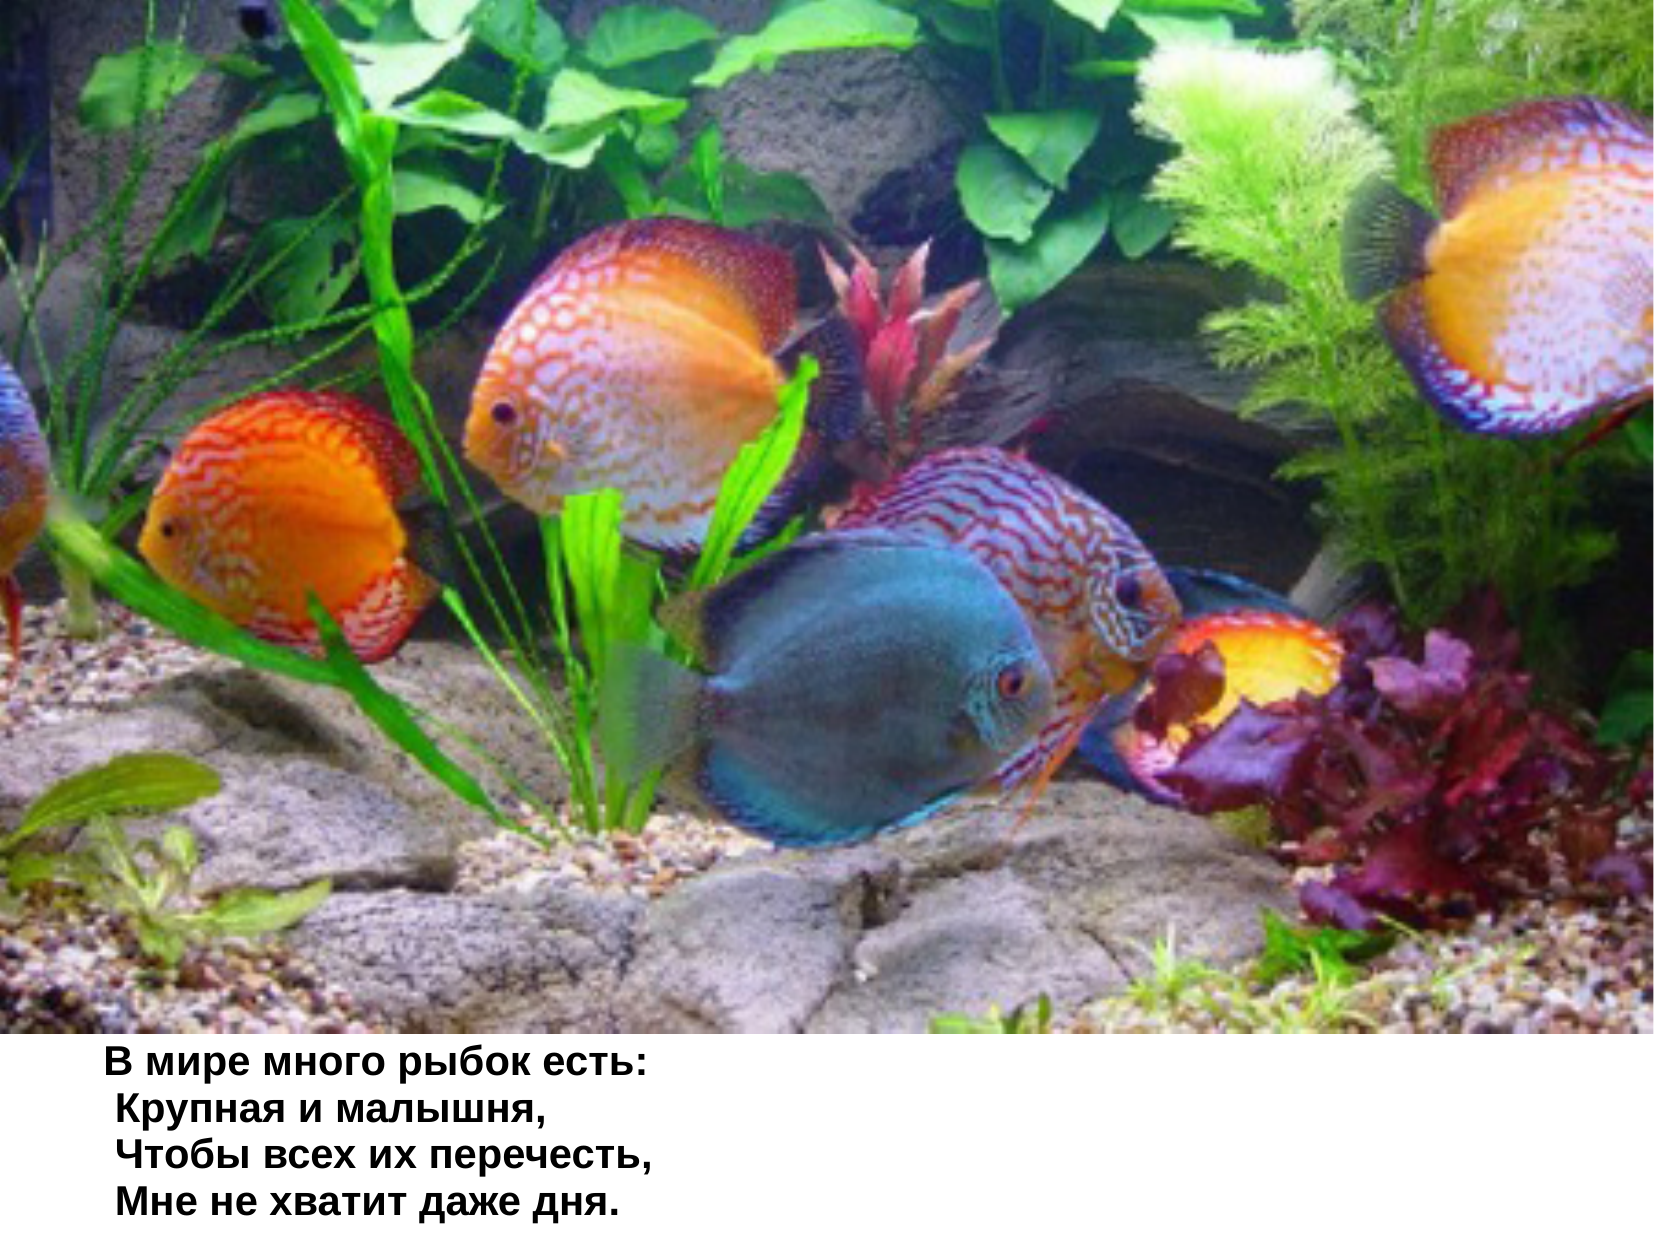

В мире много рыбок есть:
 Крупная и малышня,
 Чтобы всех их перечесть,
 Мне не хватит даже дня.
.